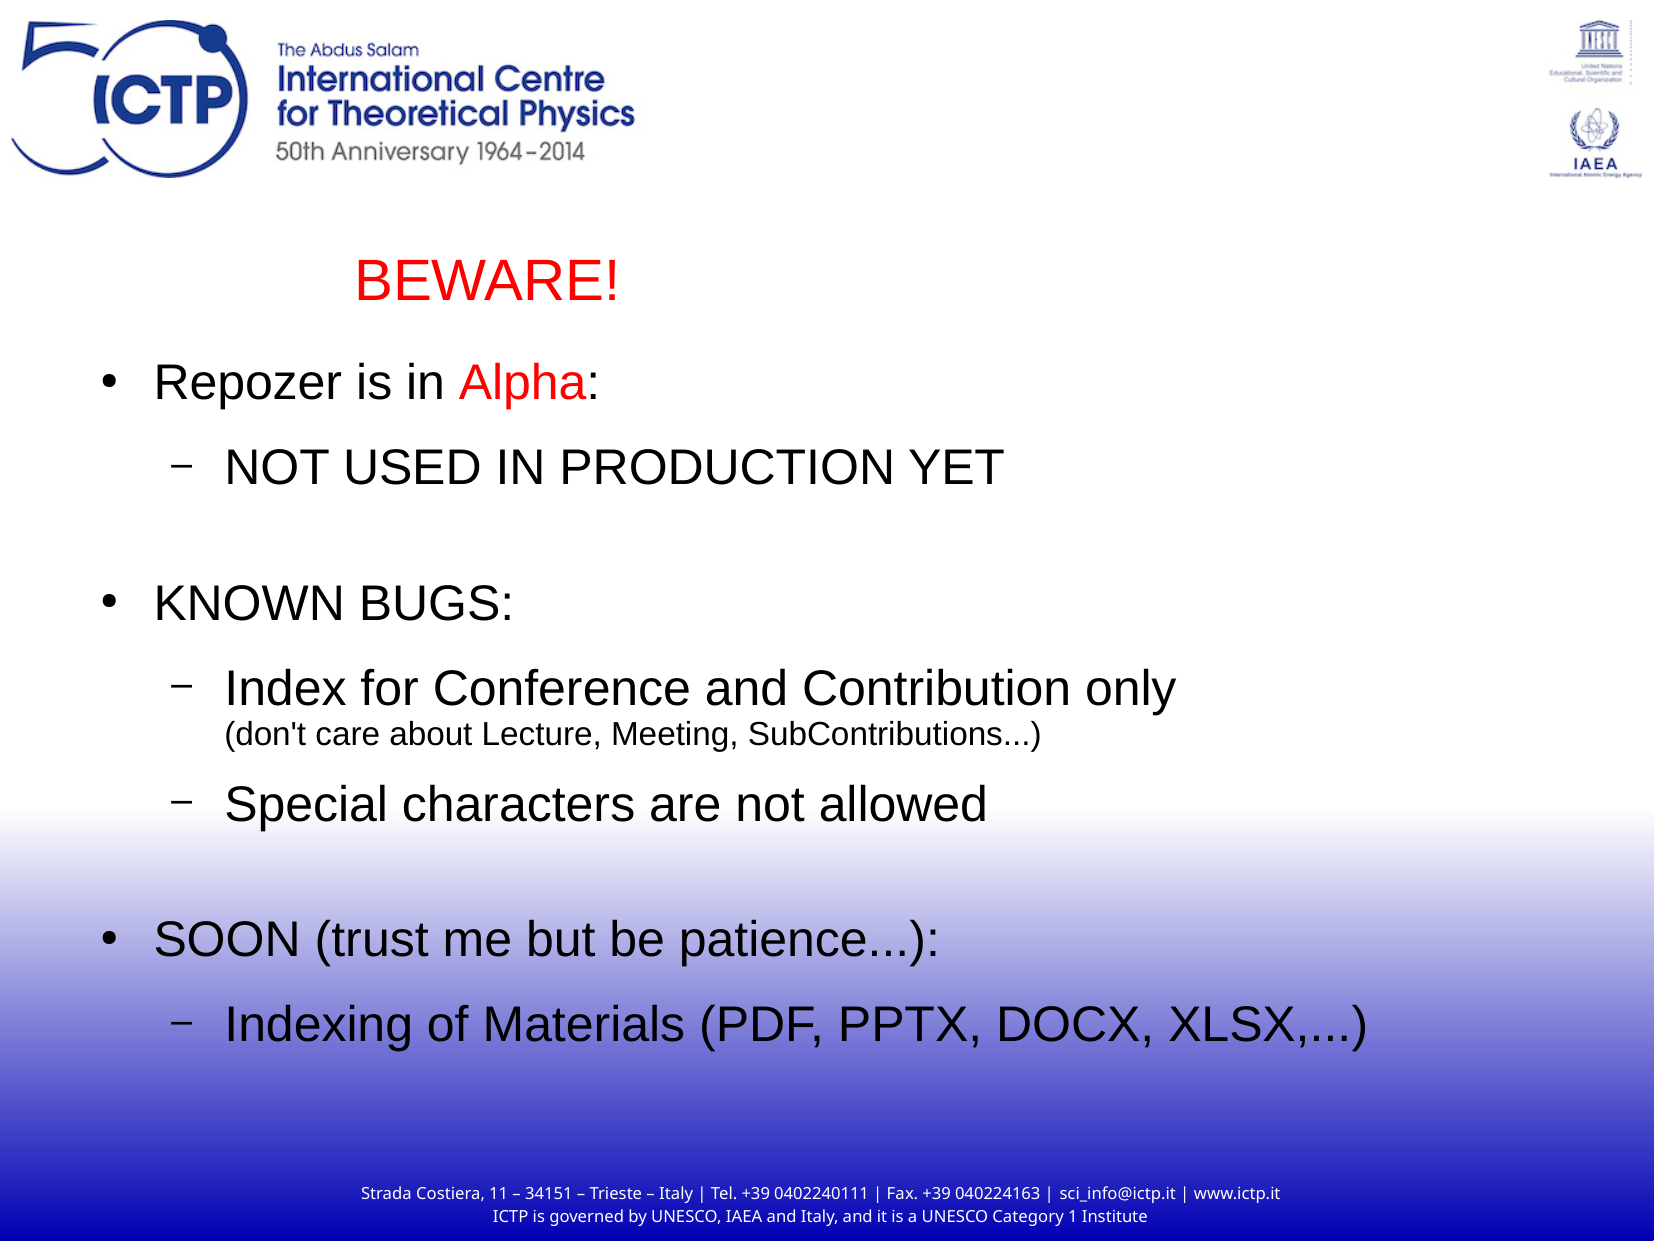

# BEWARE!
Repozer is in Alpha:
NOT USED IN PRODUCTION YET
KNOWN BUGS:
Index for Conference and Contribution only
(don't care about Lecture, Meeting, SubContributions...)
Special characters are not allowed
SOON (trust me but be patience...):
Indexing of Materials (PDF, PPTX, DOCX, XLSX,...)